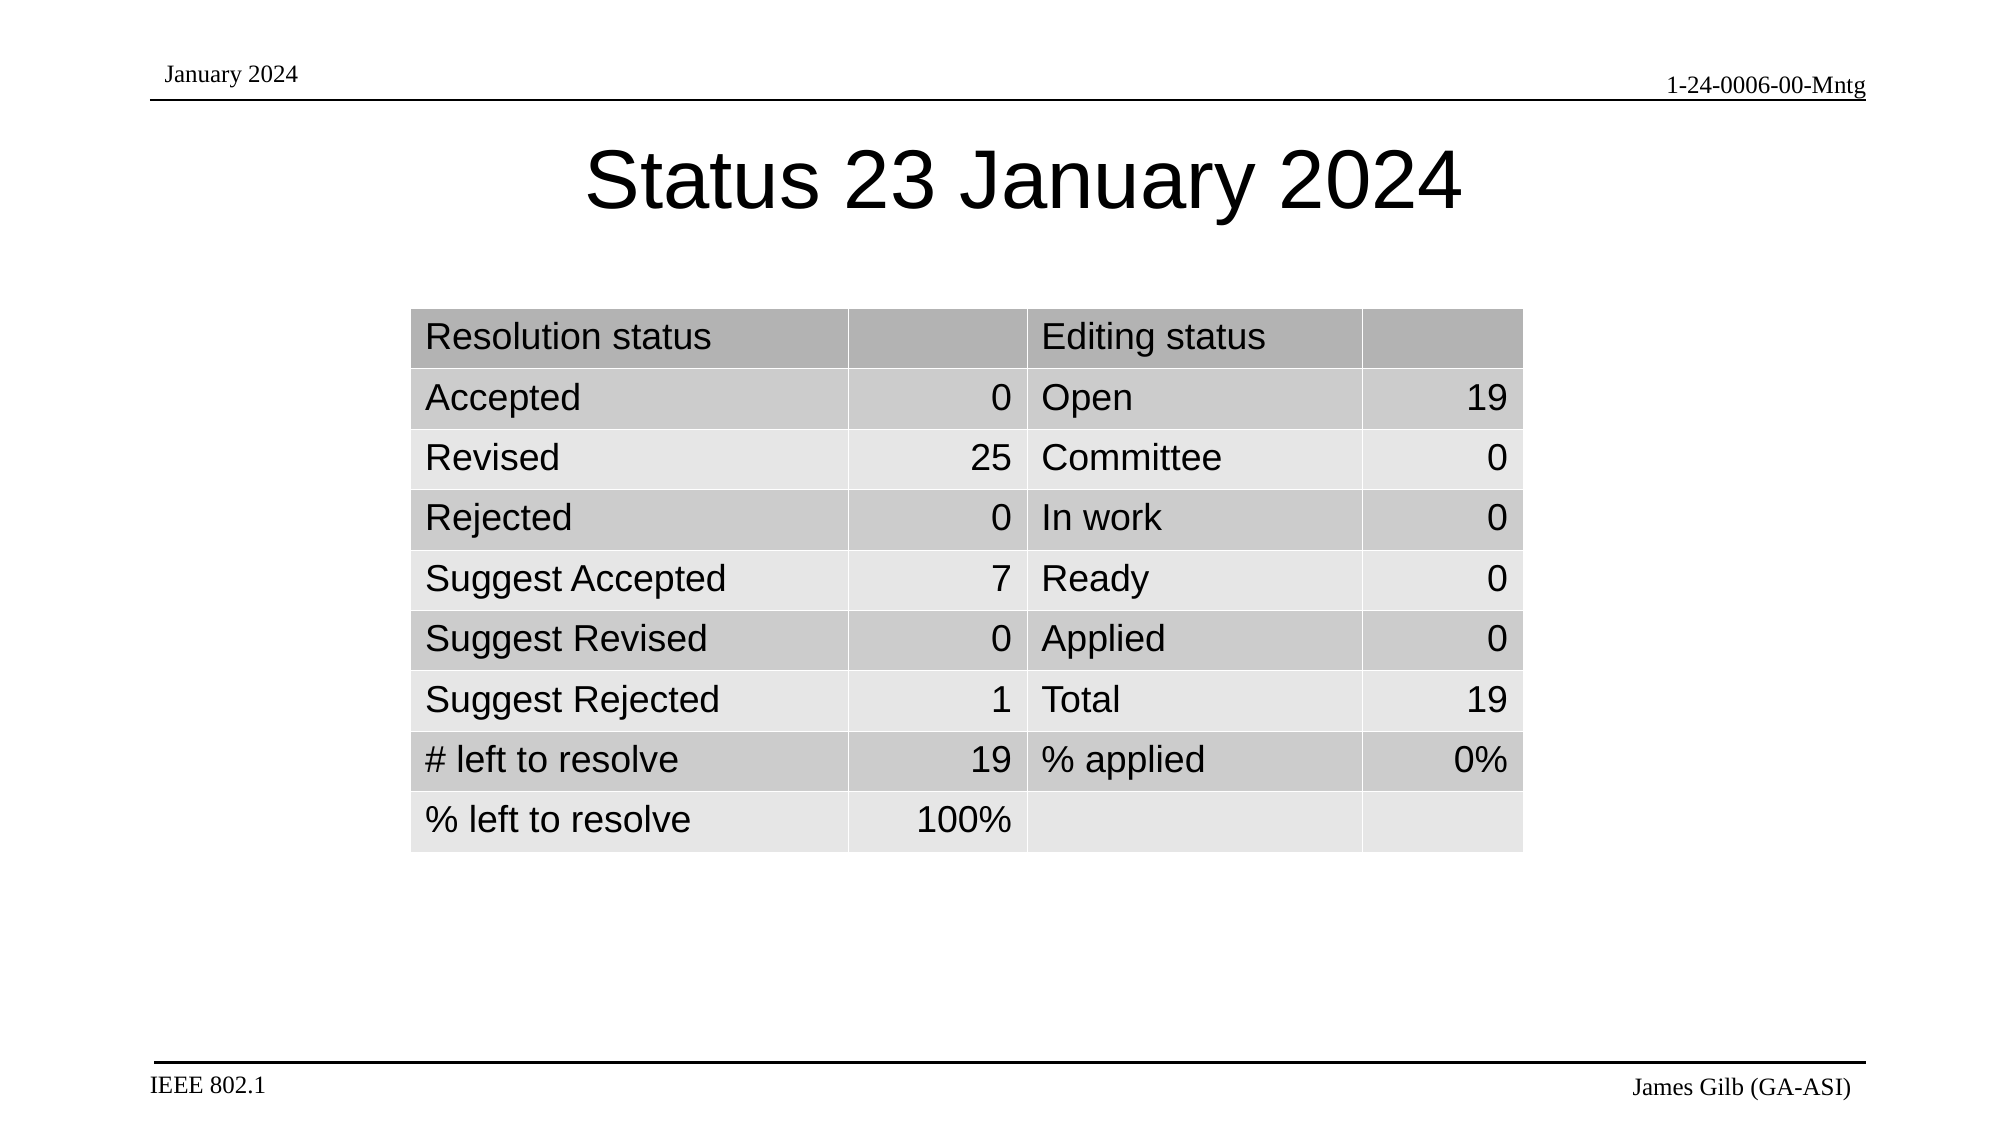

# Status 23 January 2024
| Resolution status | | Editing status | |
| --- | --- | --- | --- |
| Accepted | 0 | Open | 19 |
| Revised | 25 | Committee | 0 |
| Rejected | 0 | In work | 0 |
| Suggest Accepted | 7 | Ready | 0 |
| Suggest Revised | 0 | Applied | 0 |
| Suggest Rejected | 1 | Total | 19 |
| # left to resolve | 19 | % applied | 0% |
| % left to resolve | 100% | | |